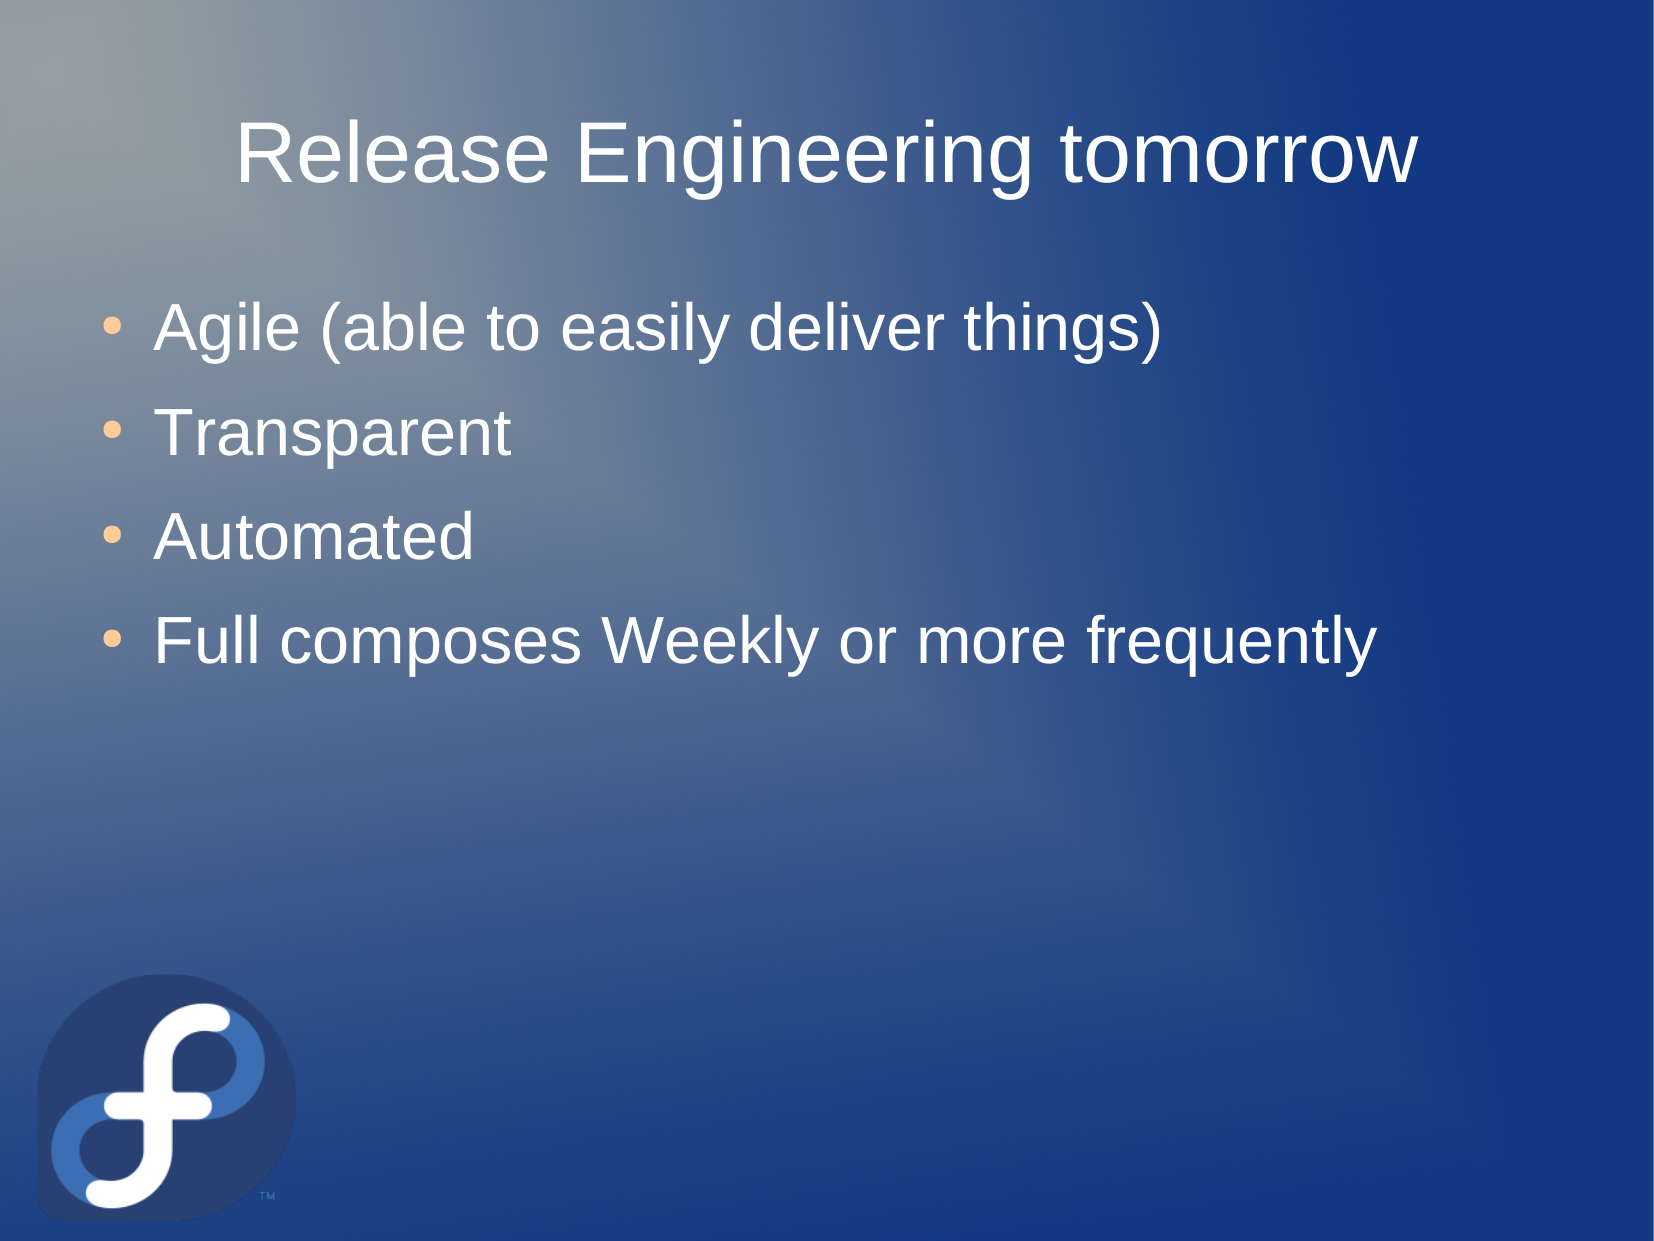

# Release Engineering tomorrow
Agile (able to easily deliver things)
Transparent
Automated
Full composes Weekly or more frequently